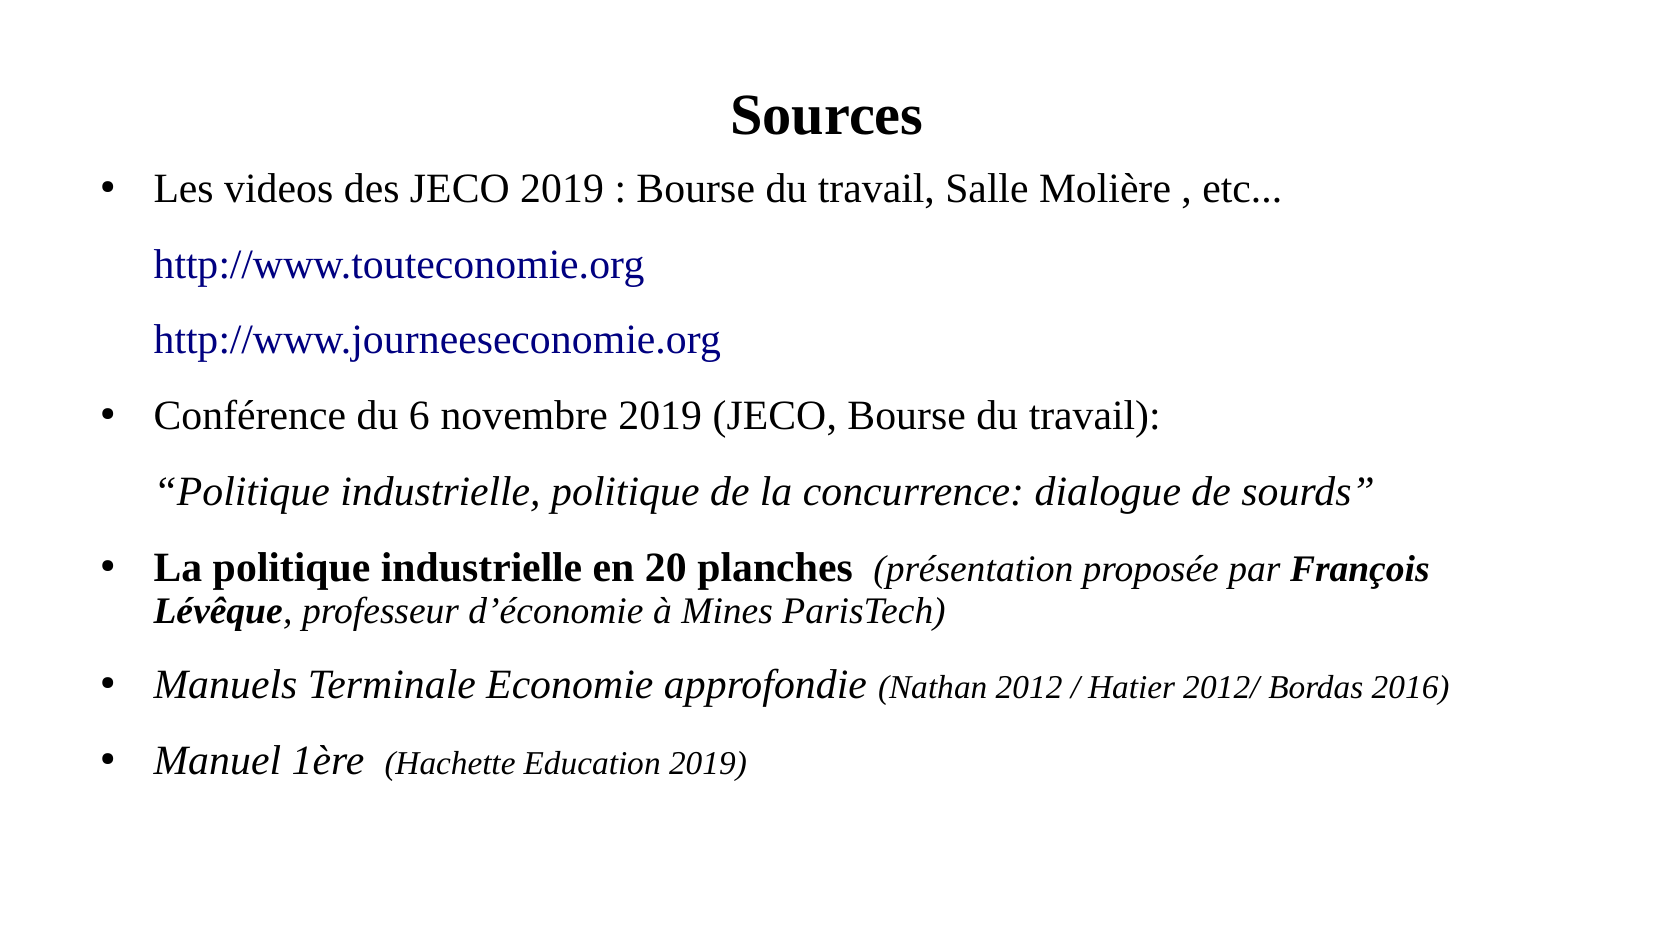

# Sources
Les videos des JECO 2019 : Bourse du travail, Salle Molière , etc...
http://www.touteconomie.org
http://www.journeeseconomie.org
Conférence du 6 novembre 2019 (JECO, Bourse du travail):
“Politique industrielle, politique de la concurrence: dialogue de sourds”
La politique industrielle en 20 planches (présentation proposée par François Lévêque, professeur d’économie à Mines ParisTech)
Manuels Terminale Economie approfondie (Nathan 2012 / Hatier 2012/ Bordas 2016)
Manuel 1ère (Hachette Education 2019)